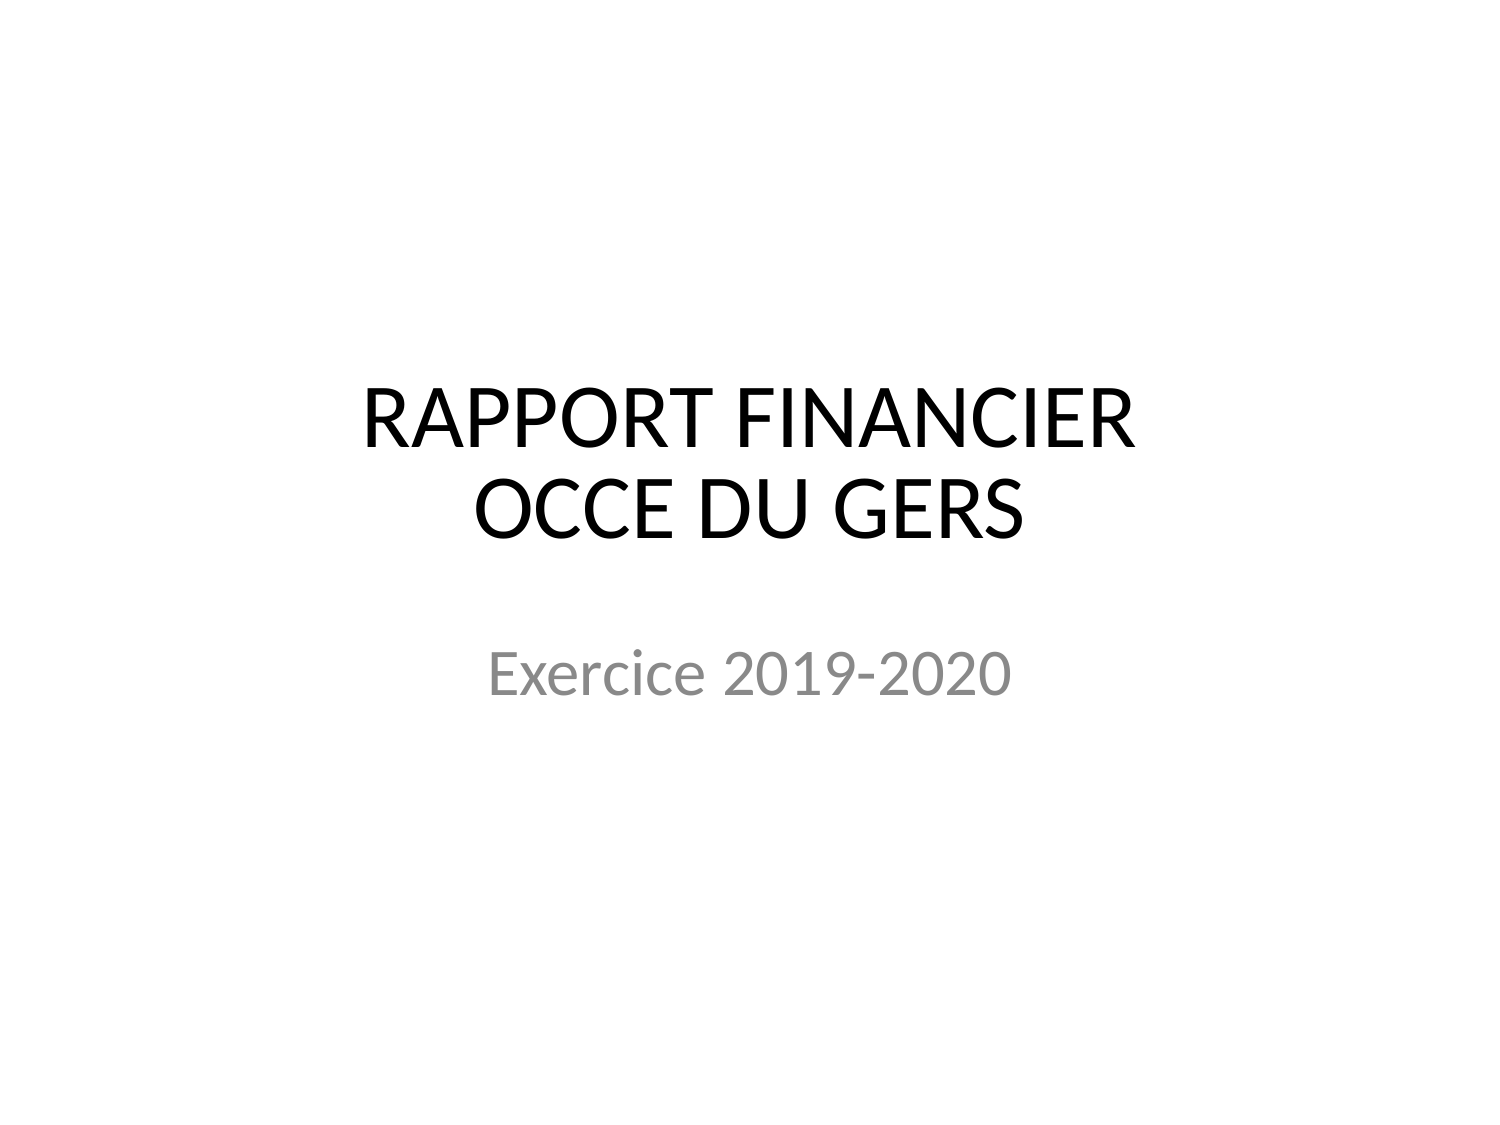

RAPPORT FINANCIER
OCCE DU GERS
Exercice 2019-2020